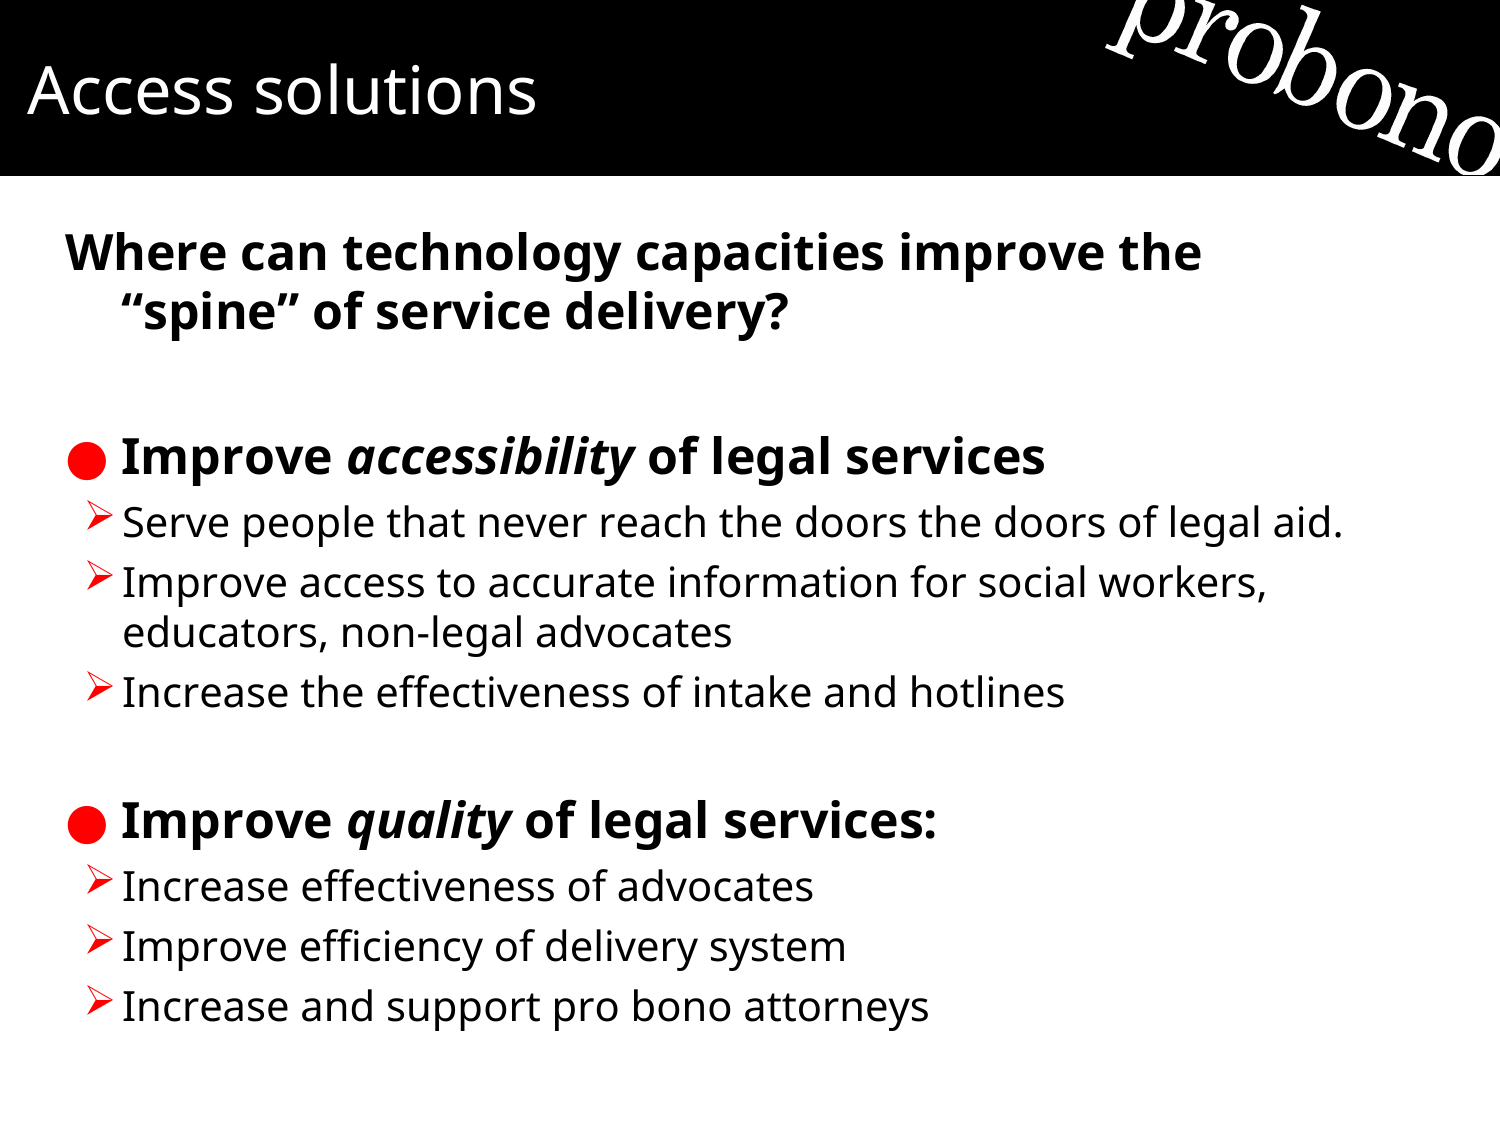

# Access solutions
Where can technology capacities improve the “spine” of service delivery?
Improve accessibility of legal services
Serve people that never reach the doors the doors of legal aid.
Improve access to accurate information for social workers, educators, non-legal advocates
Increase the effectiveness of intake and hotlines
Improve quality of legal services:
Increase effectiveness of advocates
Improve efficiency of delivery system
Increase and support pro bono attorneys